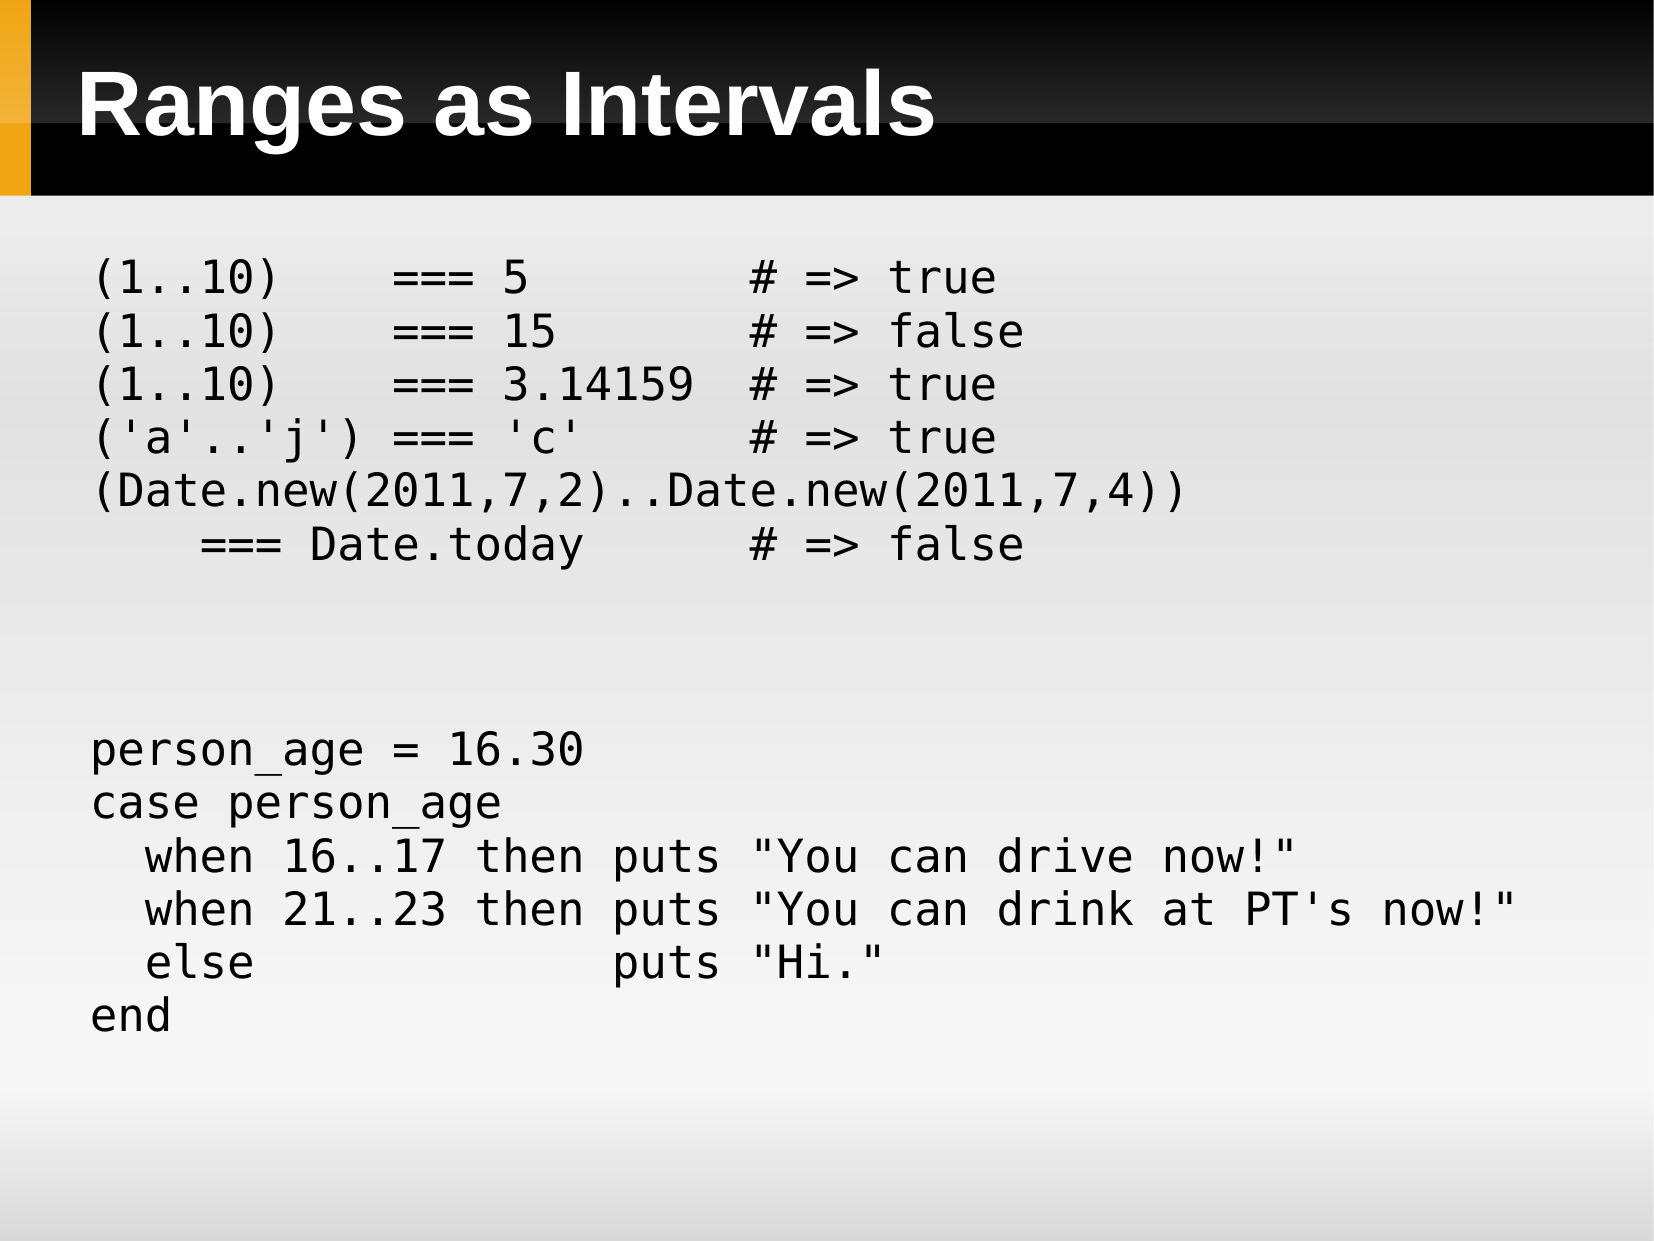

# Ranges as Intervals
(1..10) === 5 # => true
(1..10) === 15 # => false
(1..10) === 3.14159 # => true
('a'..'j') === 'c' # => true
(Date.new(2011,7,2)..Date.new(2011,7,4))
 === Date.today # => false
person_age = 16.30
case person_age
 when 16..17 then puts "You can drive now!"
 when 21..23 then puts "You can drink at PT's now!"
 else puts "Hi."
end